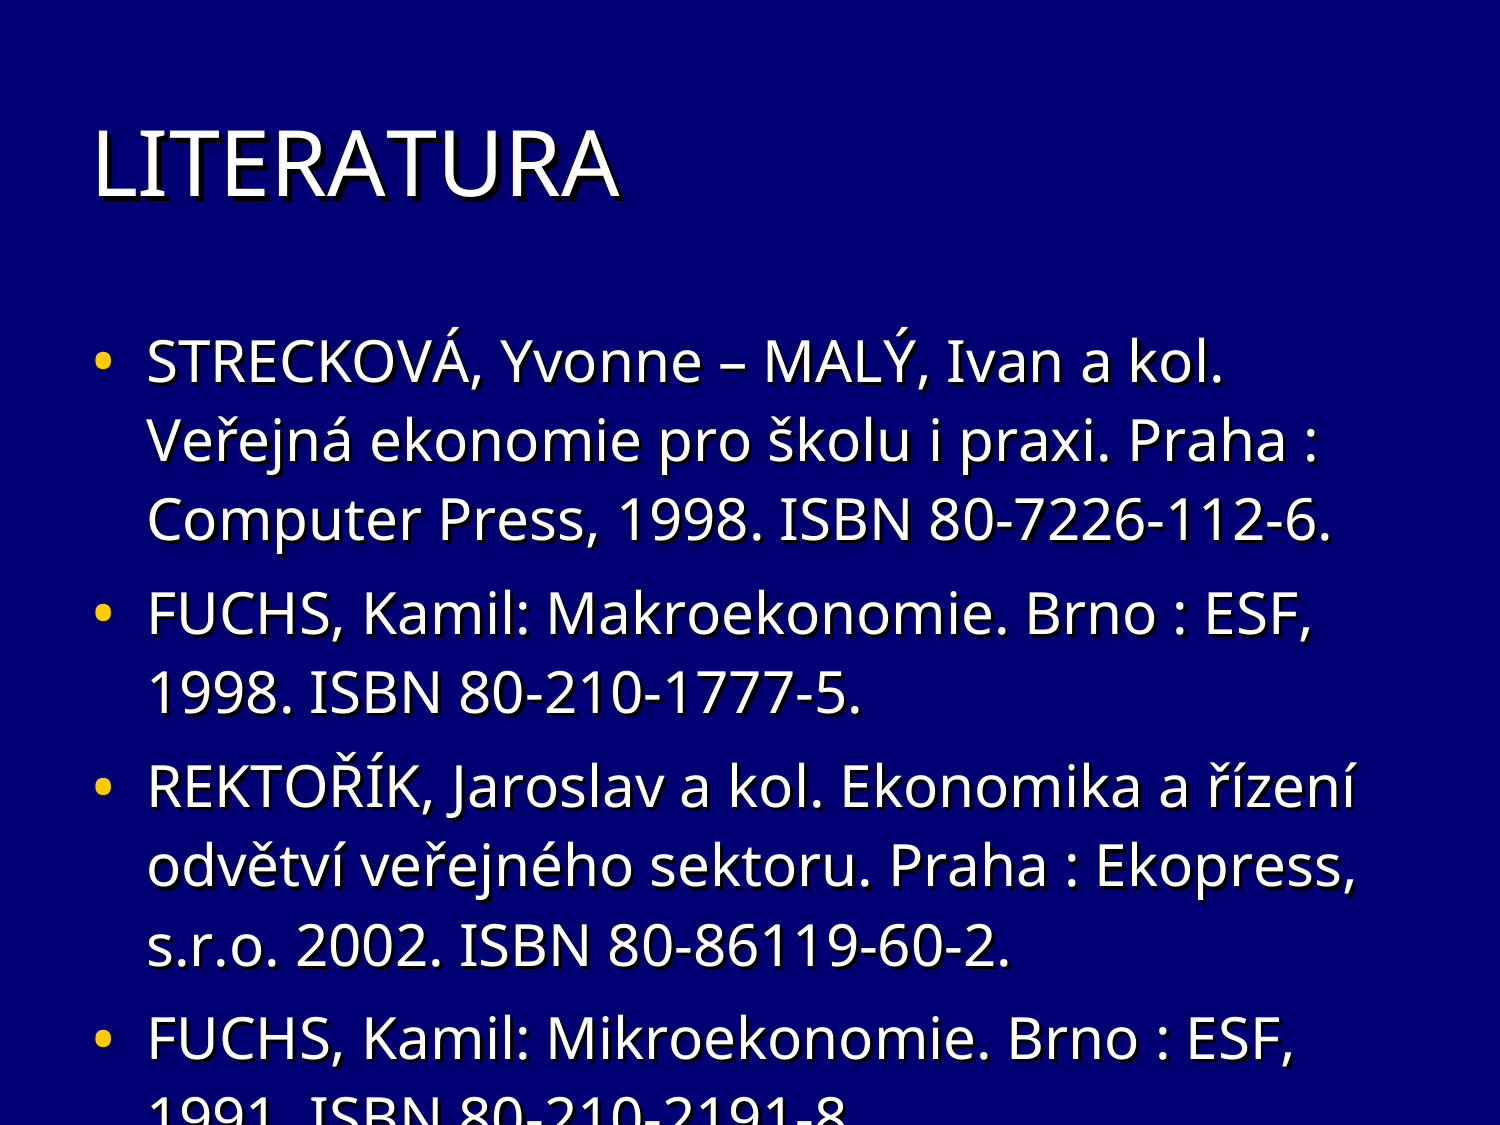

# LITERATURA
STRECKOVÁ, Yvonne – MALÝ, Ivan a kol. Veřejná ekonomie pro školu i praxi. Praha : Computer Press, 1998. ISBN 80-7226-112-6.
FUCHS, Kamil: Makroekonomie. Brno : ESF, 1998. ISBN 80-210-1777-5.
REKTOŘÍK, Jaroslav a kol. Ekonomika a řízení odvětví veřejného sektoru. Praha : Ekopress, s.r.o. 2002. ISBN 80-86119-60-2.
FUCHS, Kamil: Mikroekonomie. Brno : ESF, 1991. ISBN 80-210-2191-8.